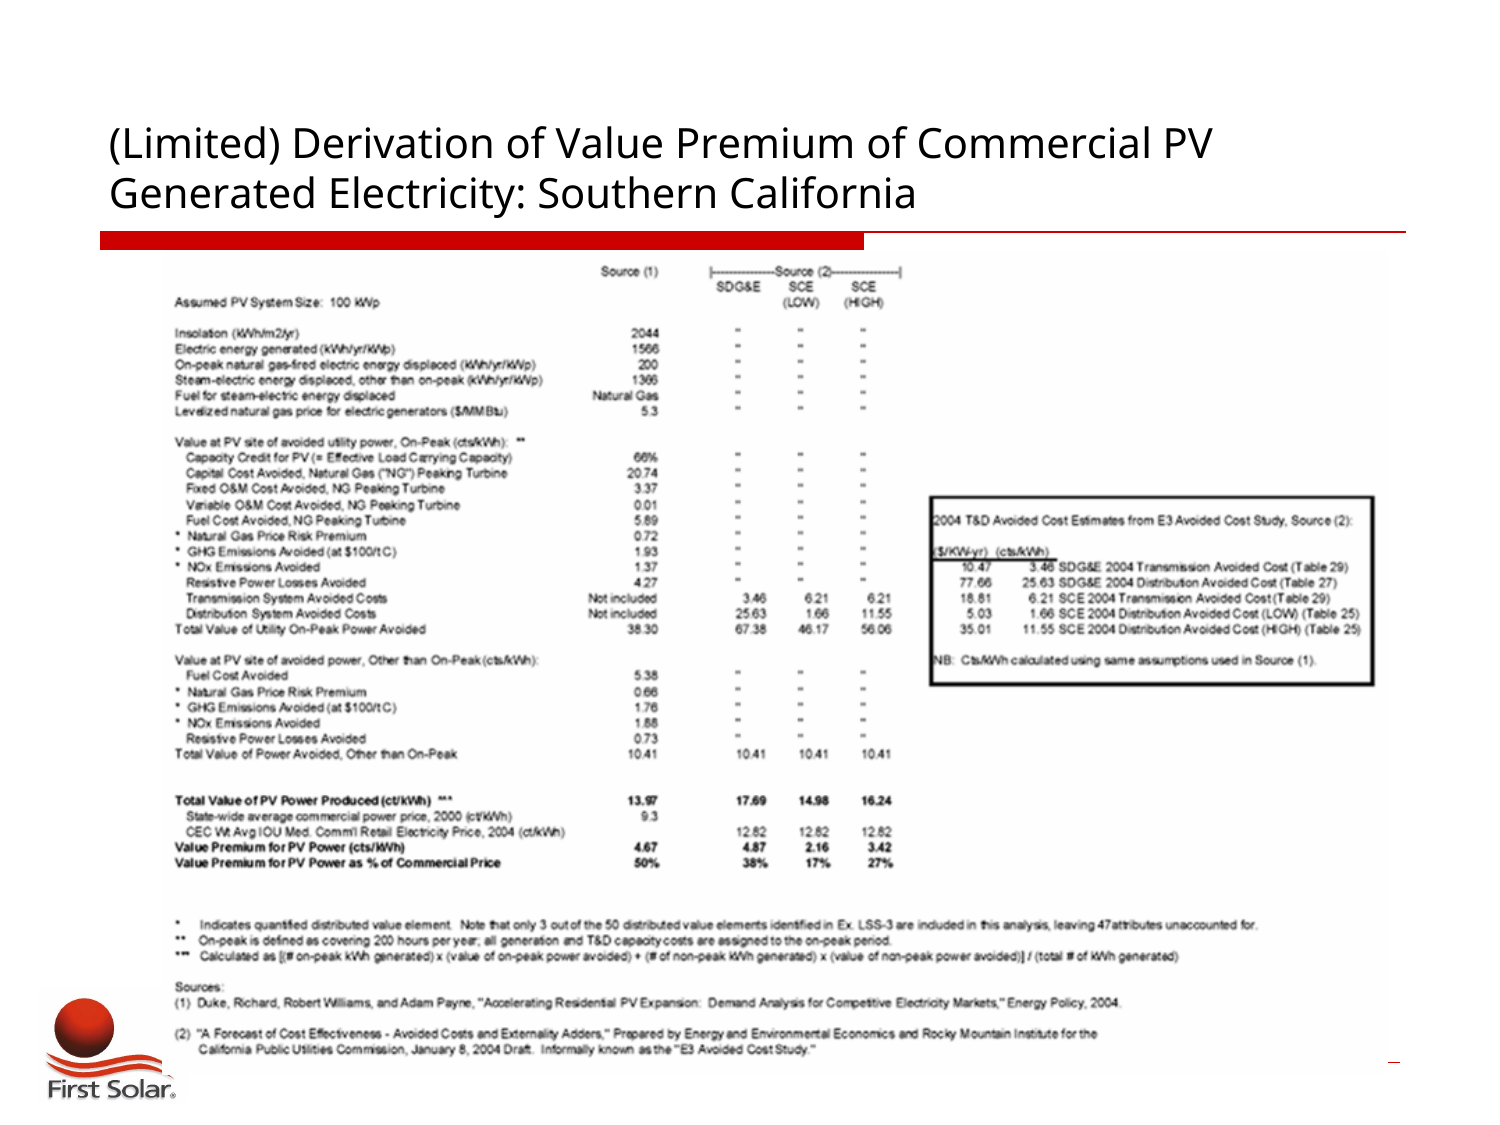

# (Limited) Derivation of Value Premium of Commercial PV Generated Electricity: Southern California